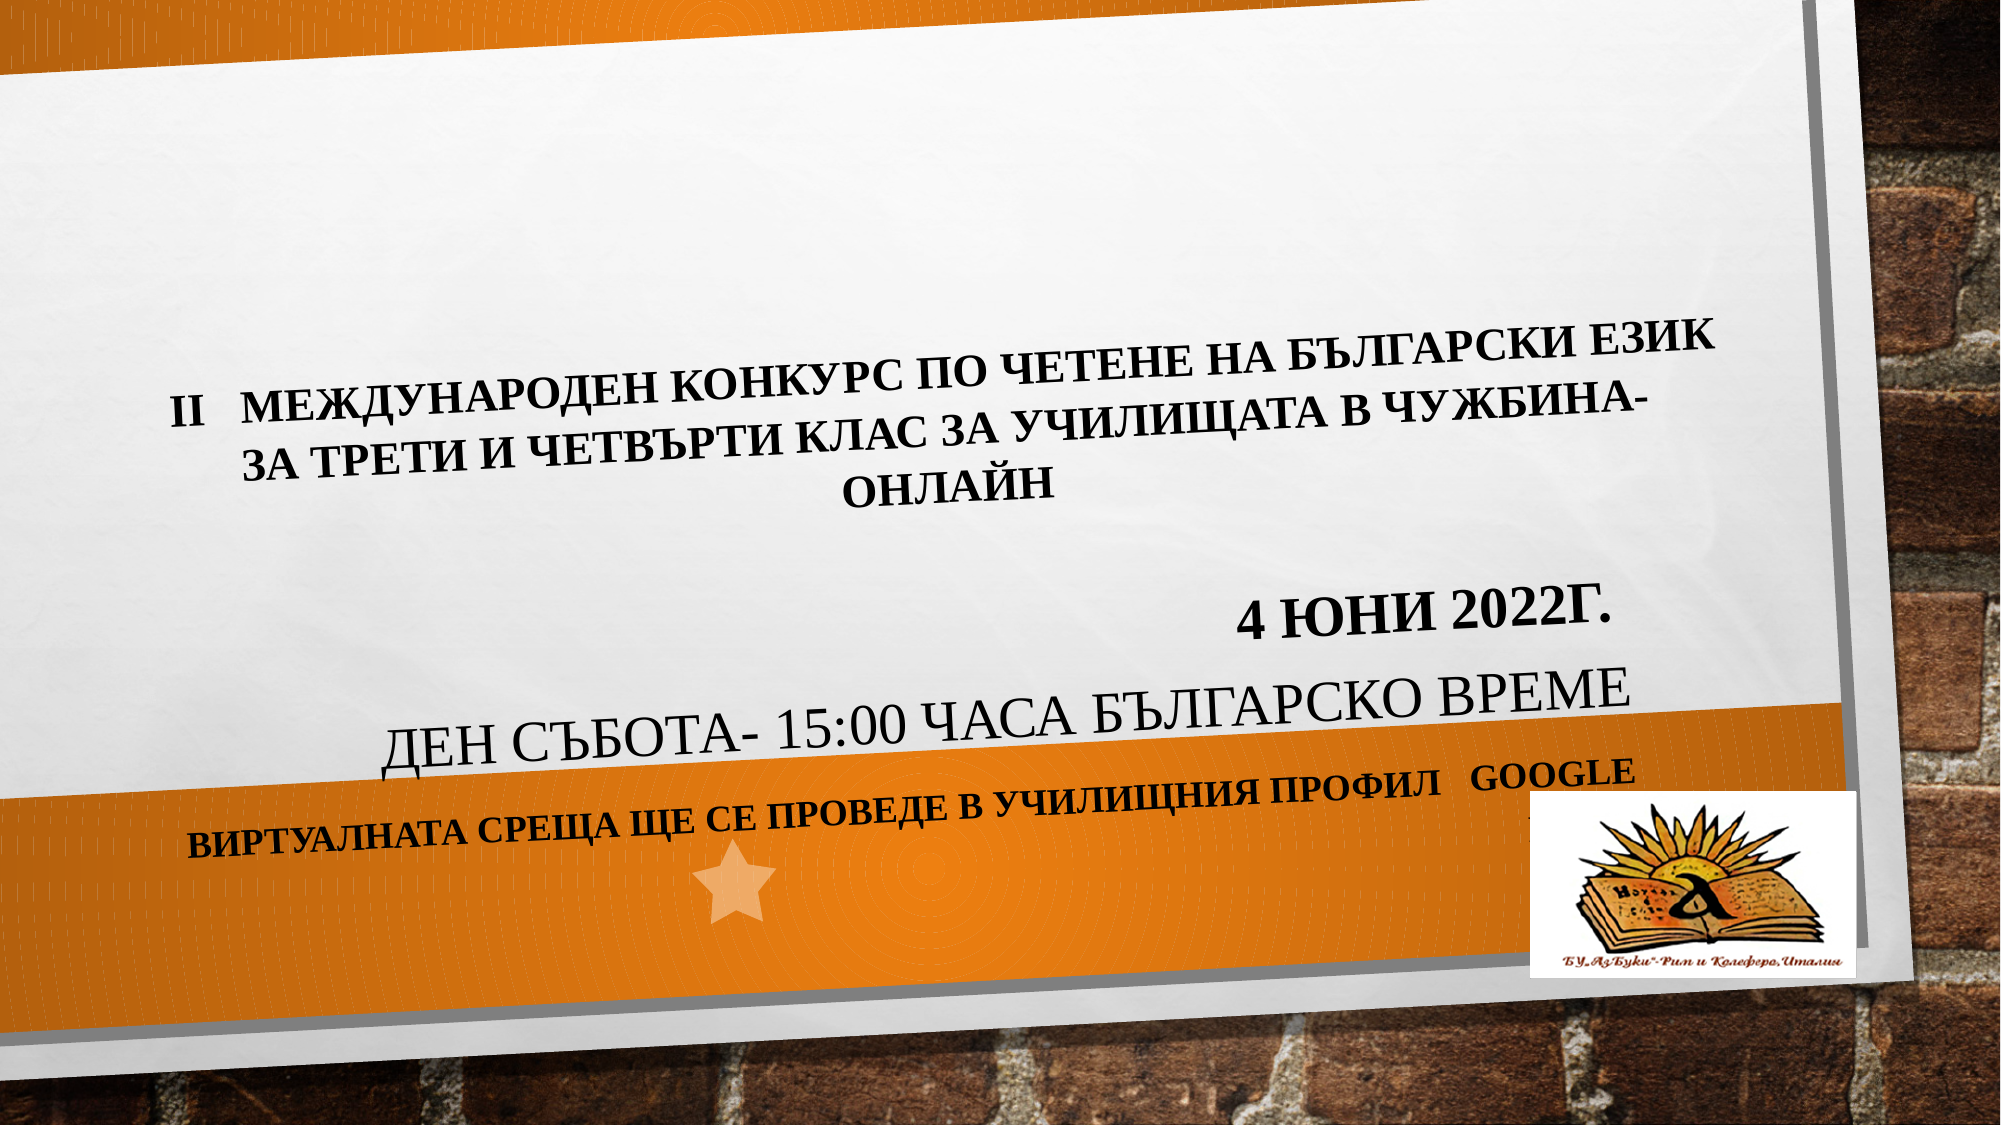

# II Международен конкурс по четене на български език за трети и четвърти клас за училищата в чужбина- онлайн
4 юни 2022г.
 Ден събота- 15:00 часа българско време
Виртуалната среща ще се проведе в училищния профил Google meet